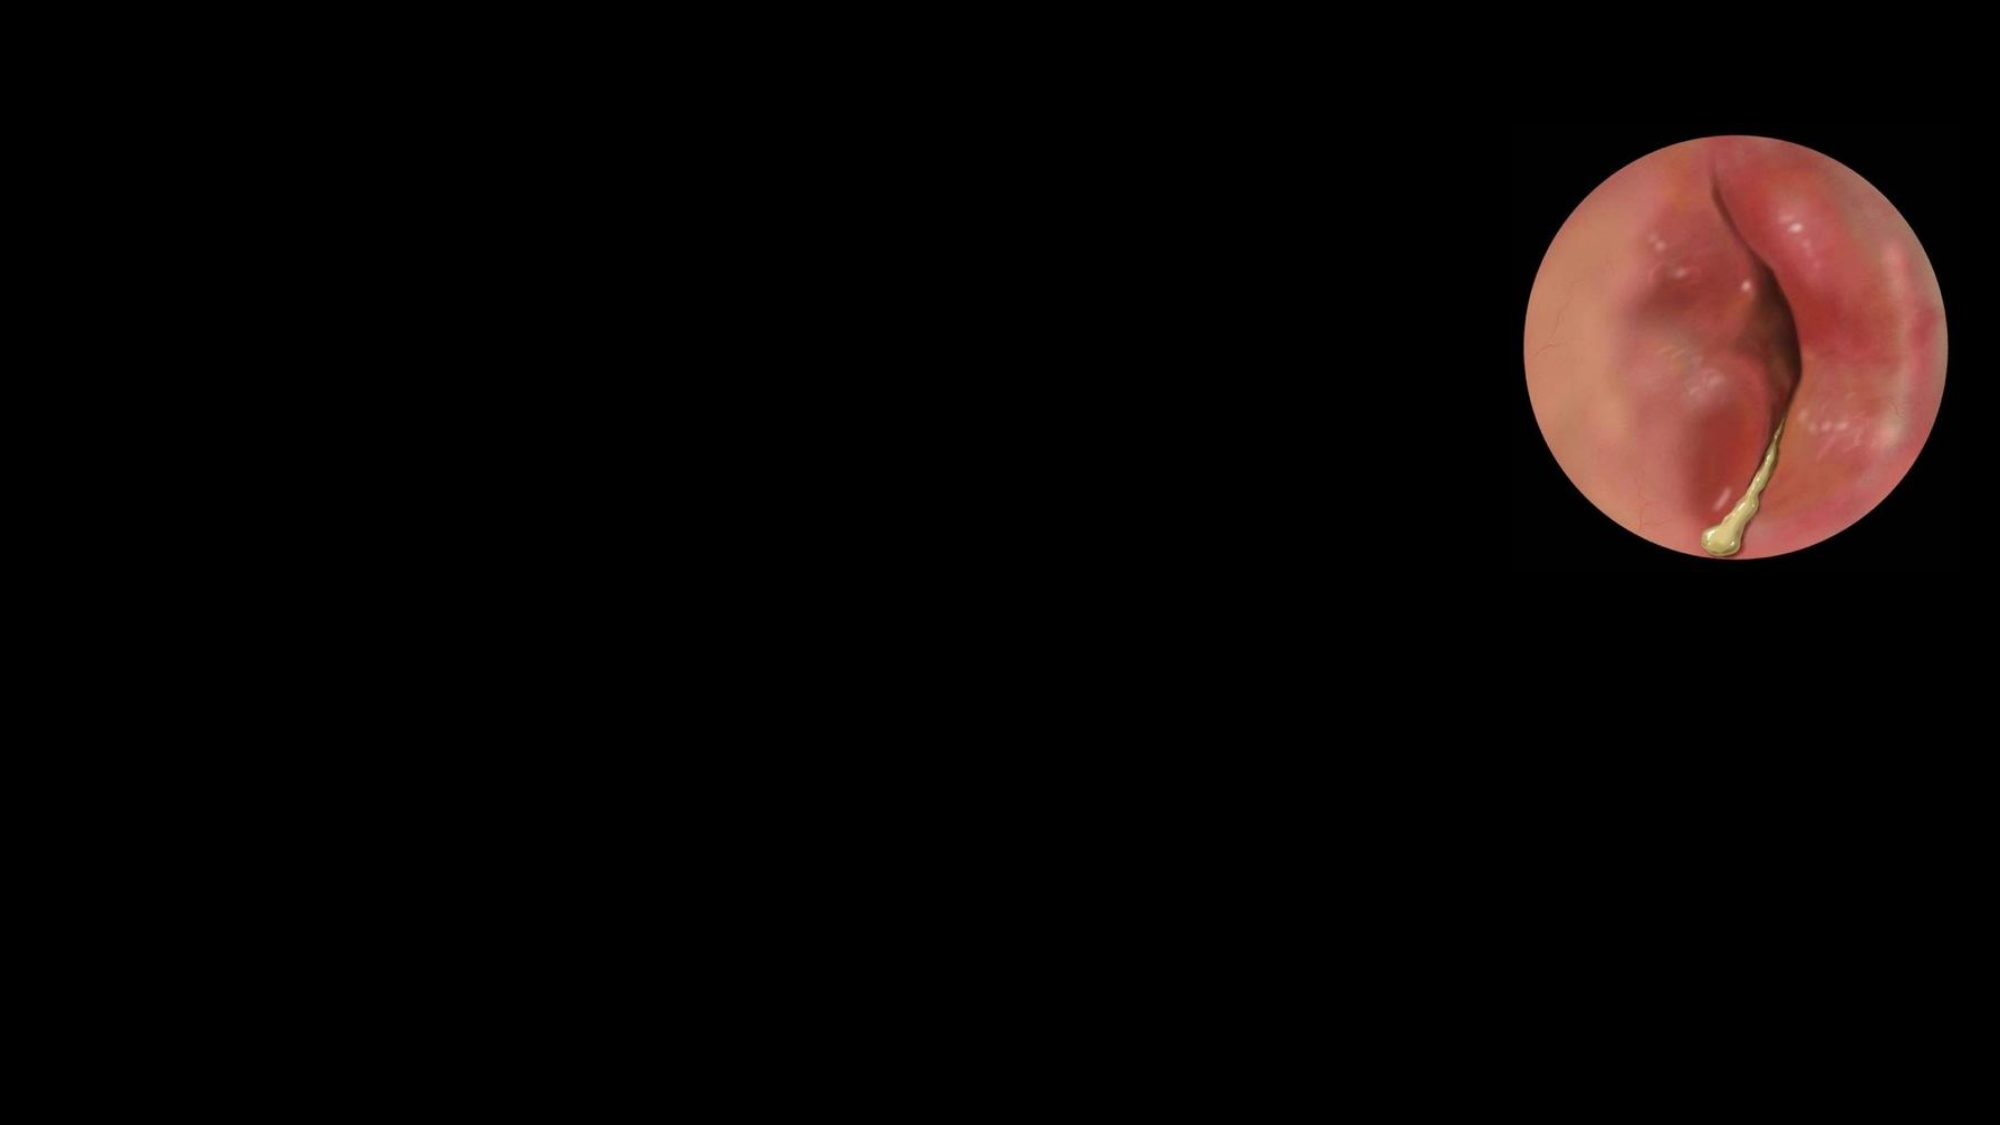

OTITE ESTERNA
Dermatite infettiva, prevalentemente estiva
Eziologia: virale (herpes zooster, batterica, micotica)
Segno patognomonico: dolenzia alla trazione del padiglione auricolare
Prurito e deposito di ife nel condotto in in caso di eziologia micotica,
 più che dolore.
Possibile edema del condotto
L'80 % delle cause di otite esterna batterica può essere ricondotto a
Pseudomonas Aeruginosa o similari: resistente a molte antibiotici di
uso comune soprattutto orale.
Efficaci: ceftazidime, piperacillina + tazobactam, fluorochinolonici,
aminoglicosidi